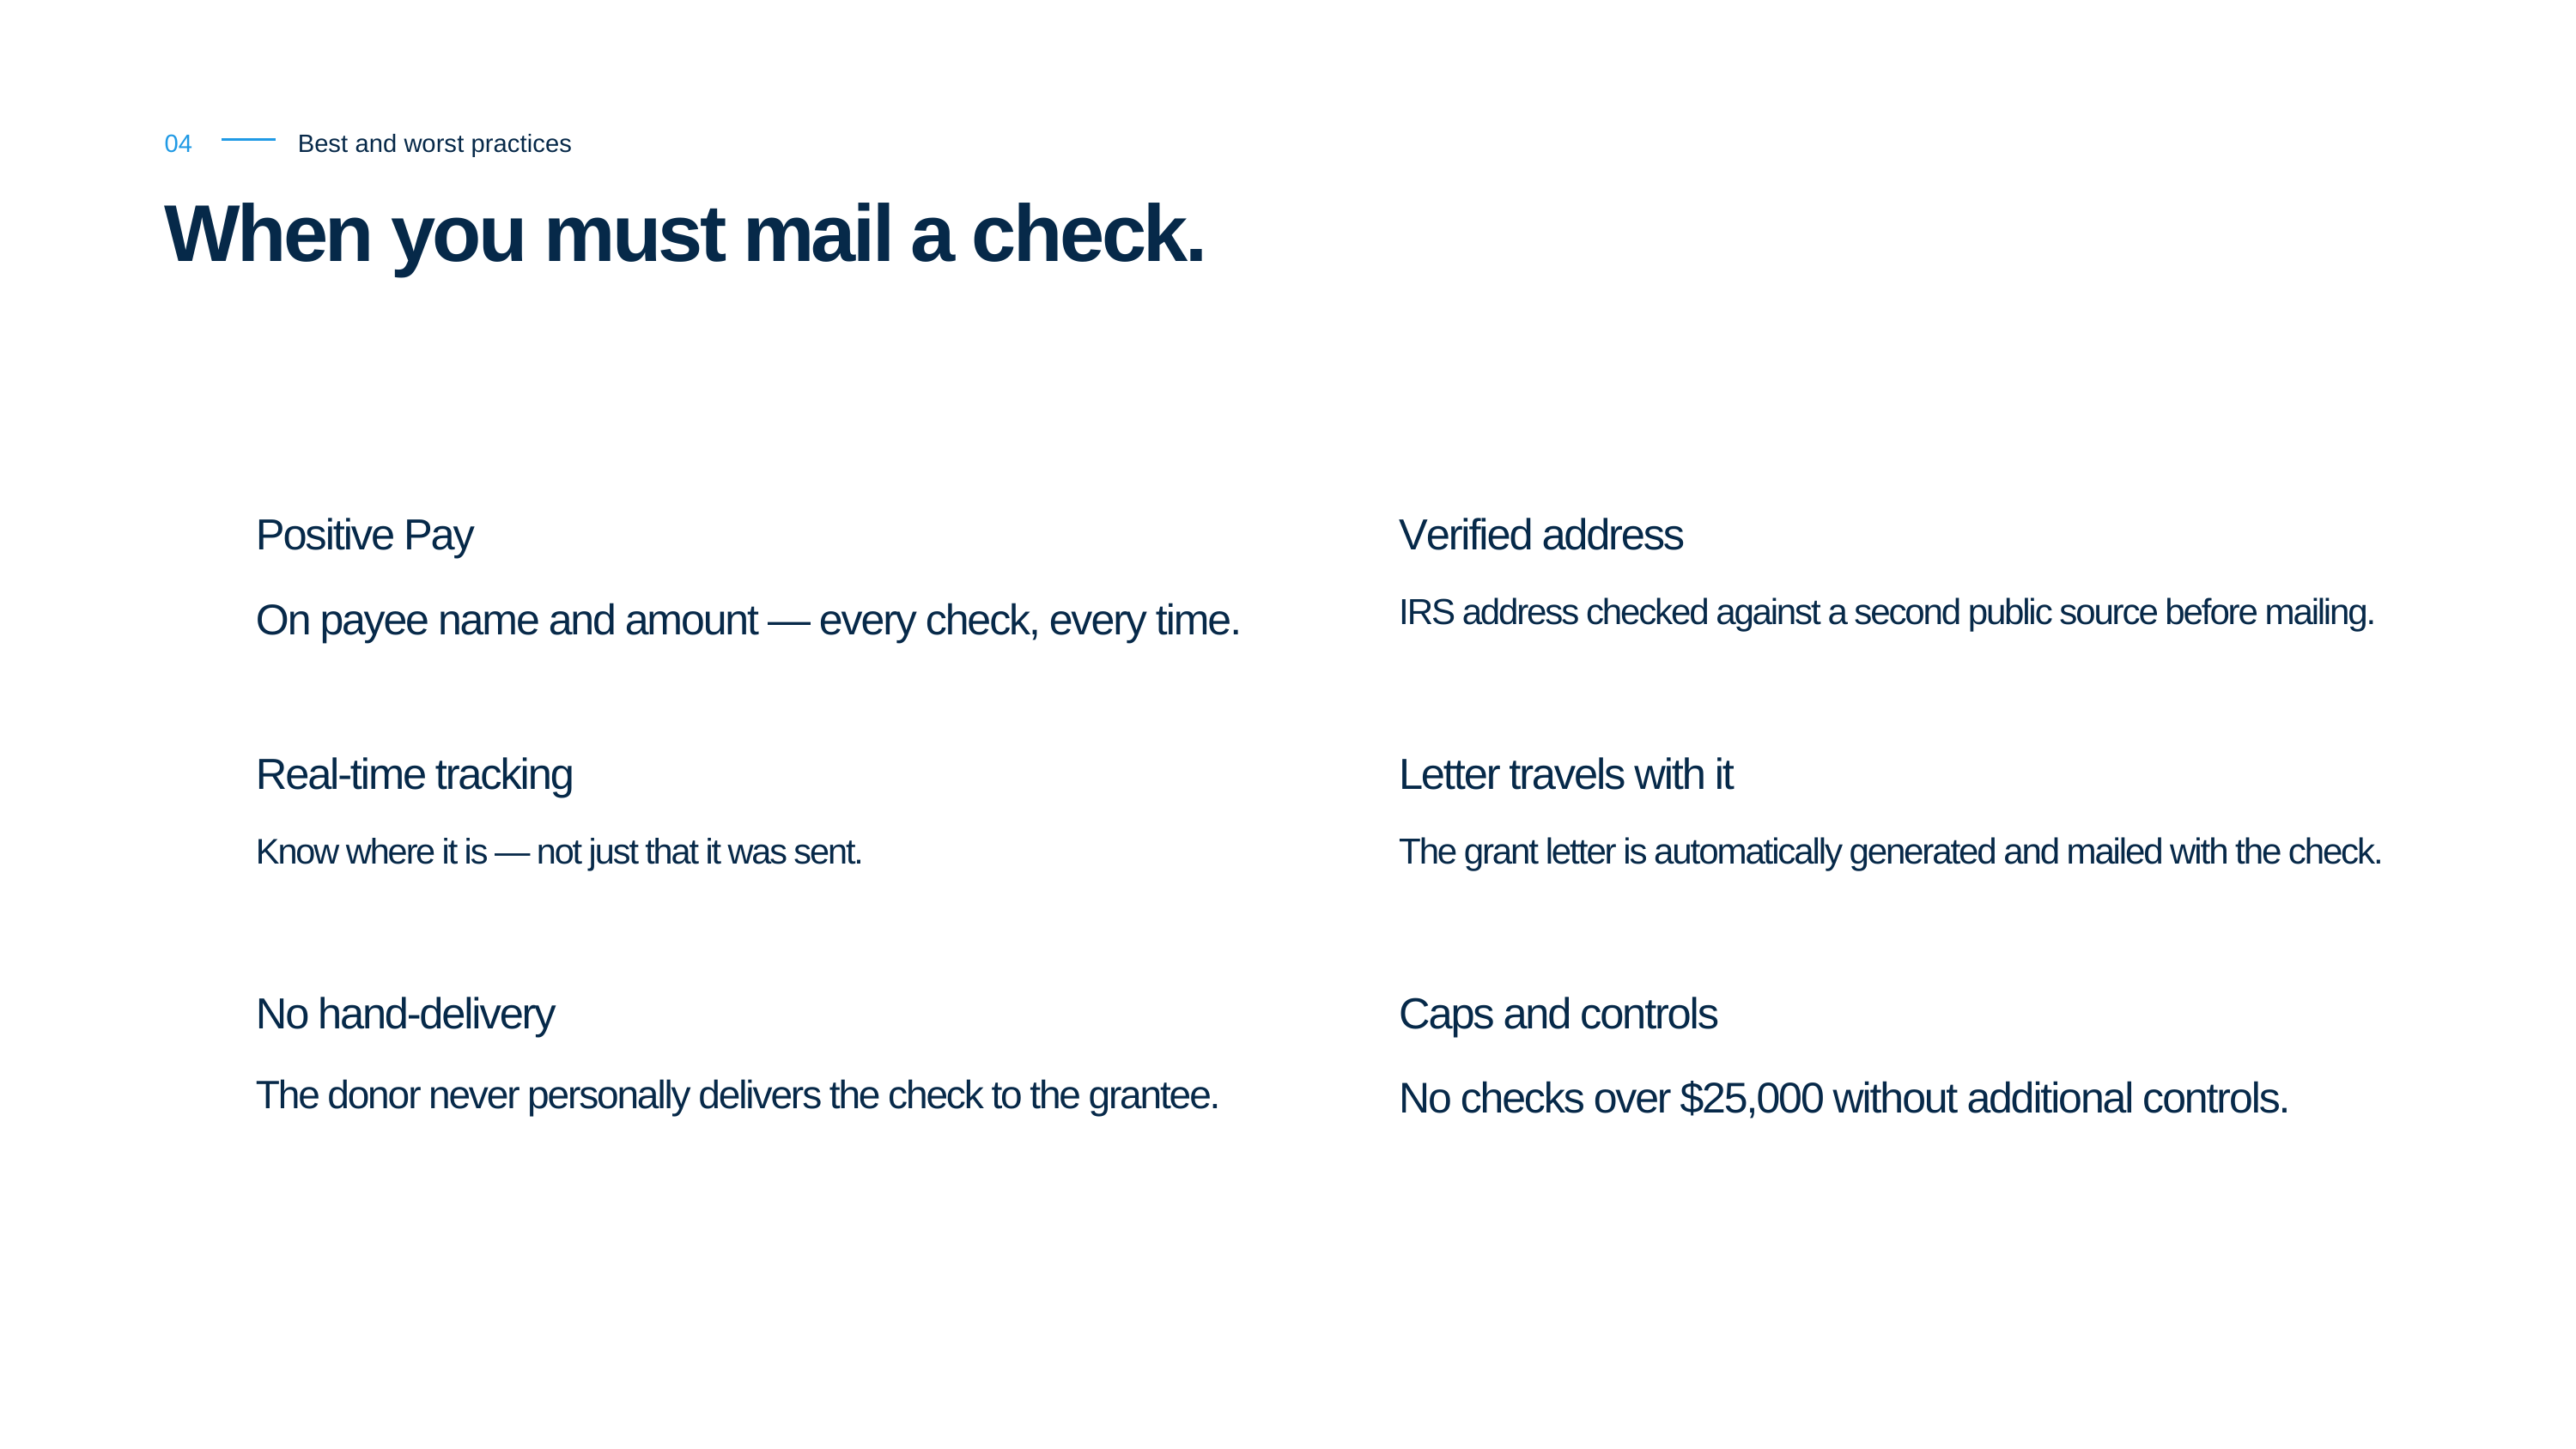

04
Best and worst practices
When you must mail a check.
Positive Pay
Verified address
On payee name and amount — every check, every time.
IRS address checked against a second public source before mailing.
Real-time tracking
Letter travels with it
Know where it is — not just that it was sent.
The grant letter is automatically generated and mailed with the check.
No hand-delivery
Caps and controls
The donor never personally delivers the check to the grantee.
No checks over $25,000 without additional controls.